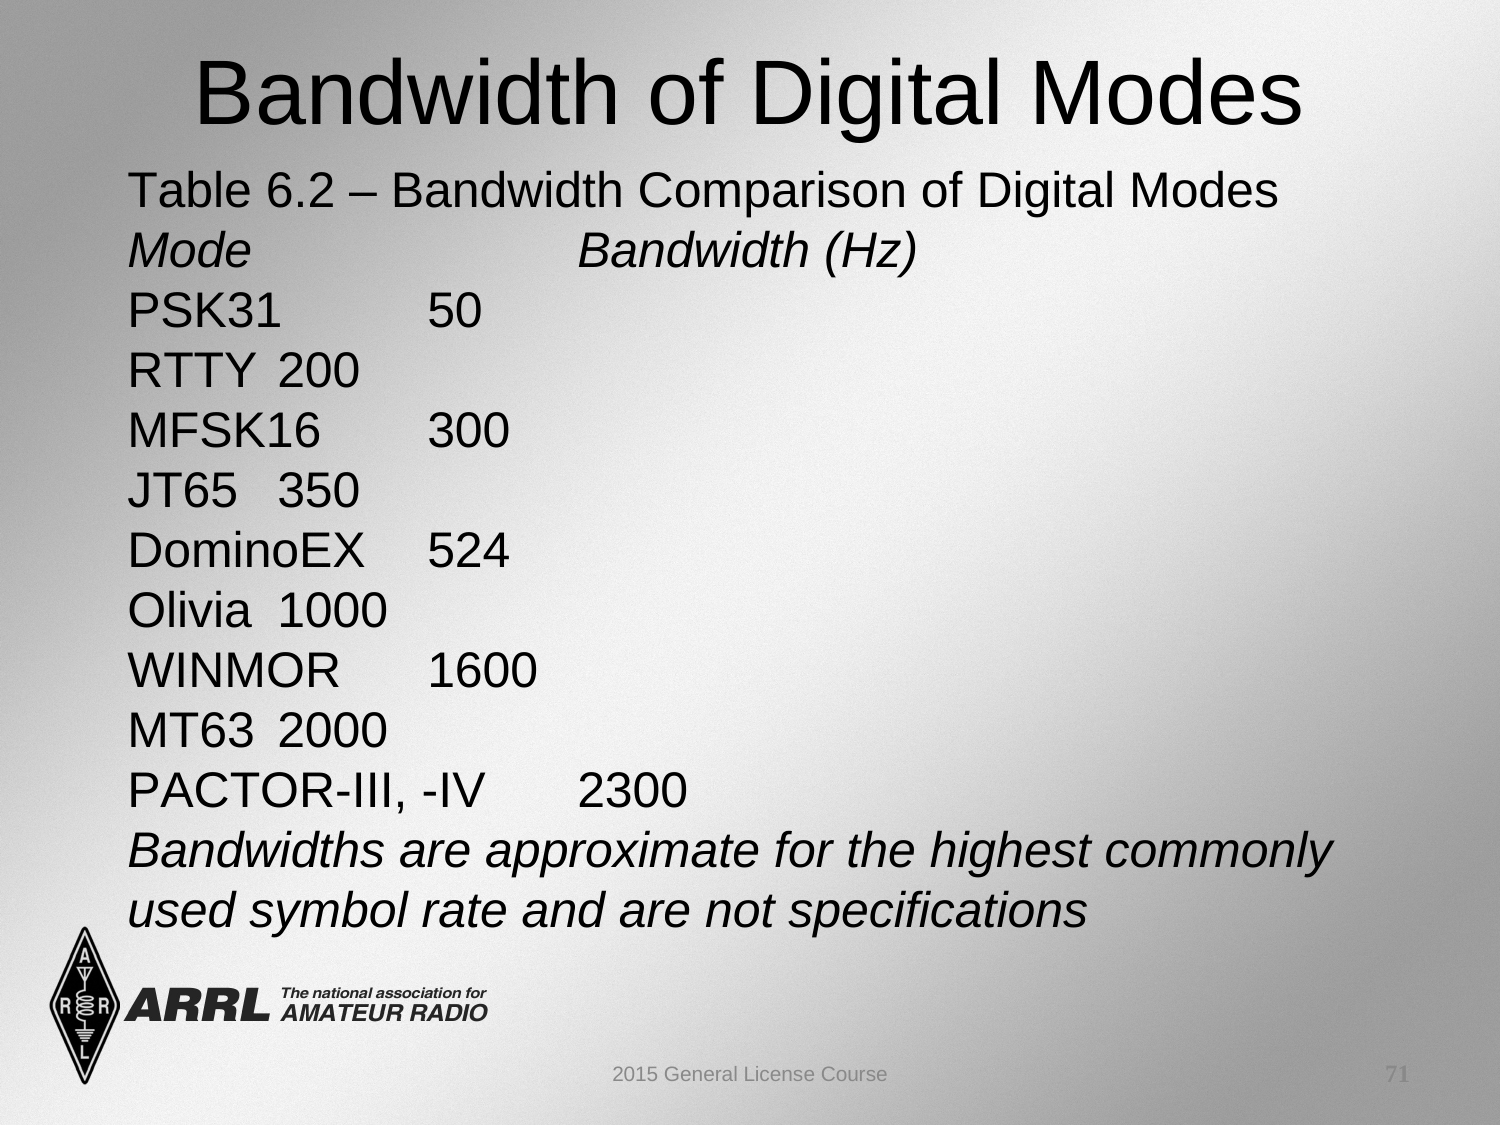

Bandwidth of Digital Modes
Table 6.2 – Bandwidth Comparison of Digital Modes
Mode			Bandwidth (Hz)
PSK31	50
RTTY	200
MFSK16	300
JT65	350
DominoEX	524
Olivia	1000
WINMOR	1600
MT63	2000
PACTOR-III, -IV	2300
Bandwidths are approximate for the highest commonly used symbol rate and are not specifications
2015 General License Course